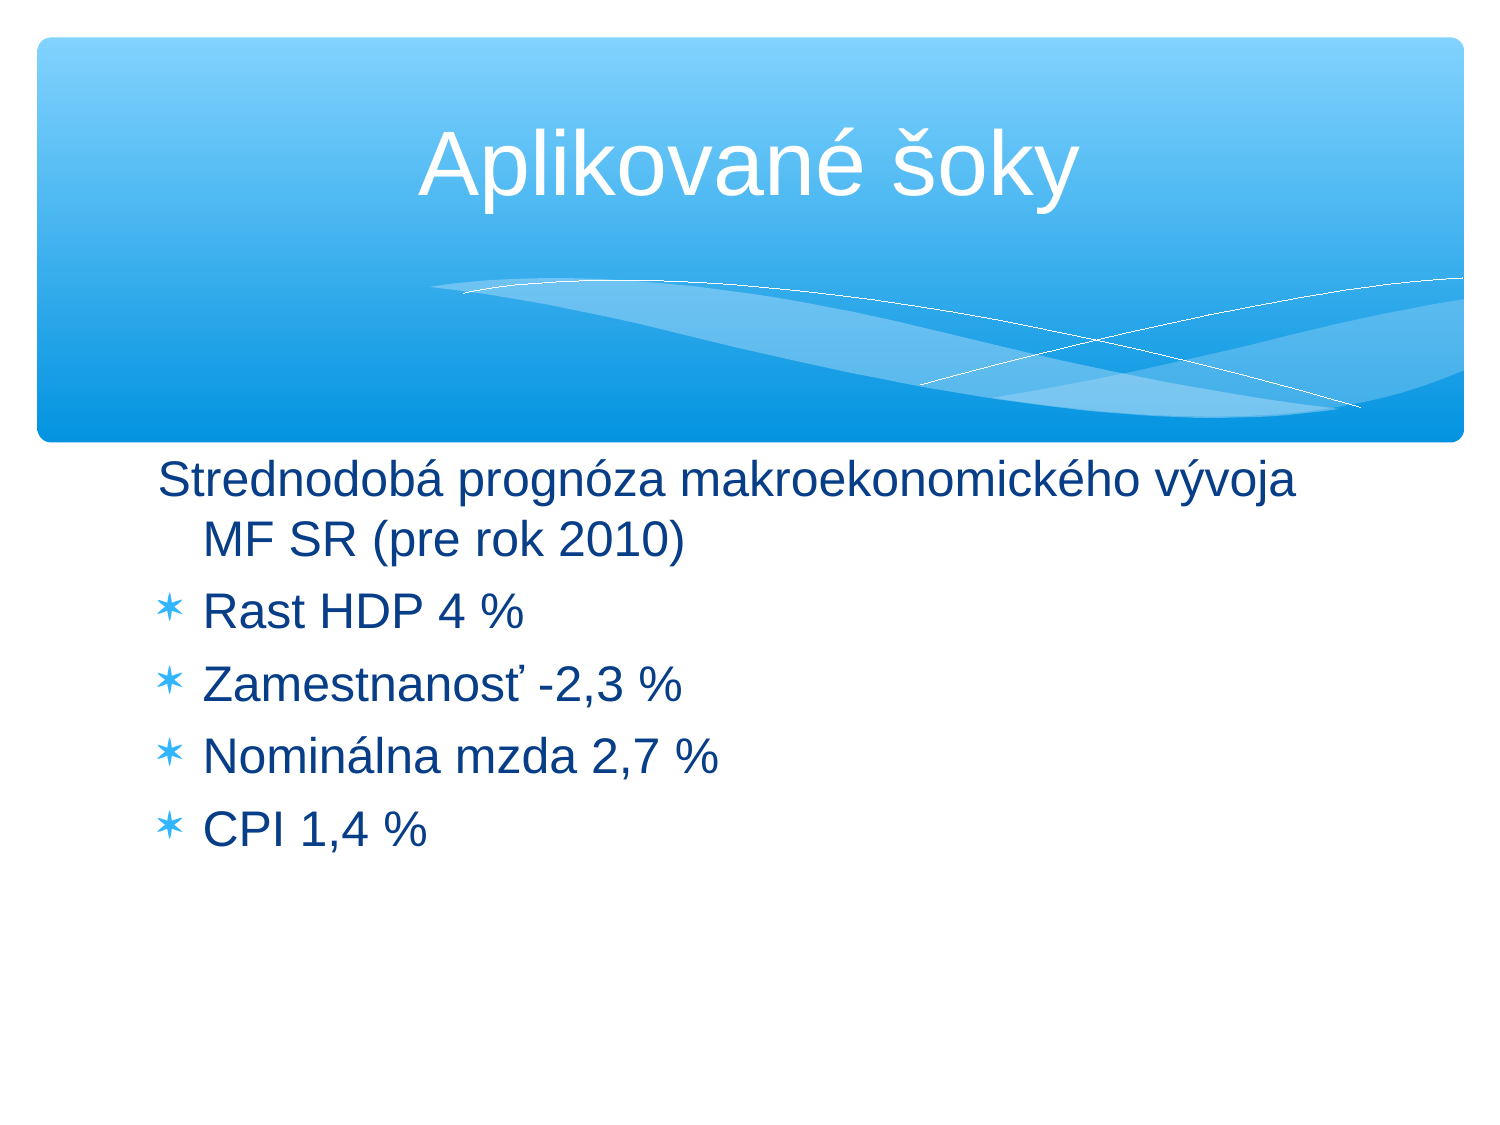

# Aplikované šoky
Strednodobá prognóza makroekonomického vývoja MF SR (pre rok 2010)
Rast HDP 4 %
Zamestnanosť -2,3 %
Nominálna mzda 2,7 %
CPI 1,4 %